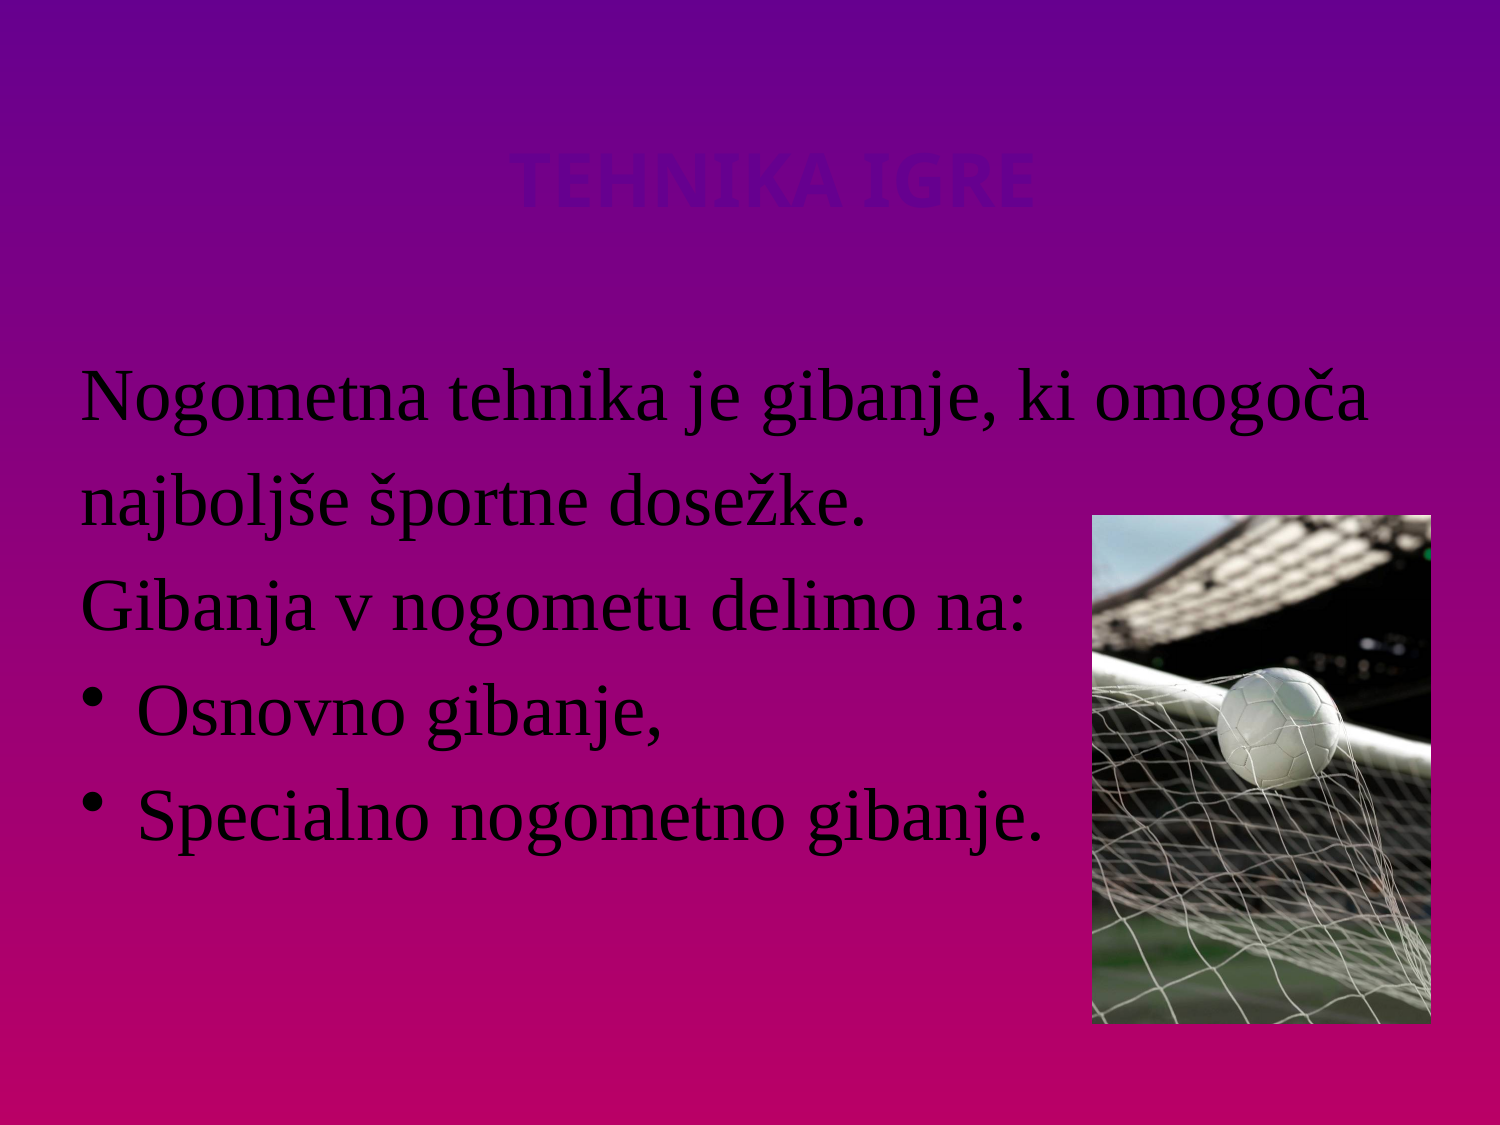

TEHNIKA IGRE
# Nogometna tehnika je gibanje, ki omogoča
najboljše športne dosežke.
Gibanja v nogometu delimo na:
Osnovno gibanje,
Specialno nogometno gibanje.